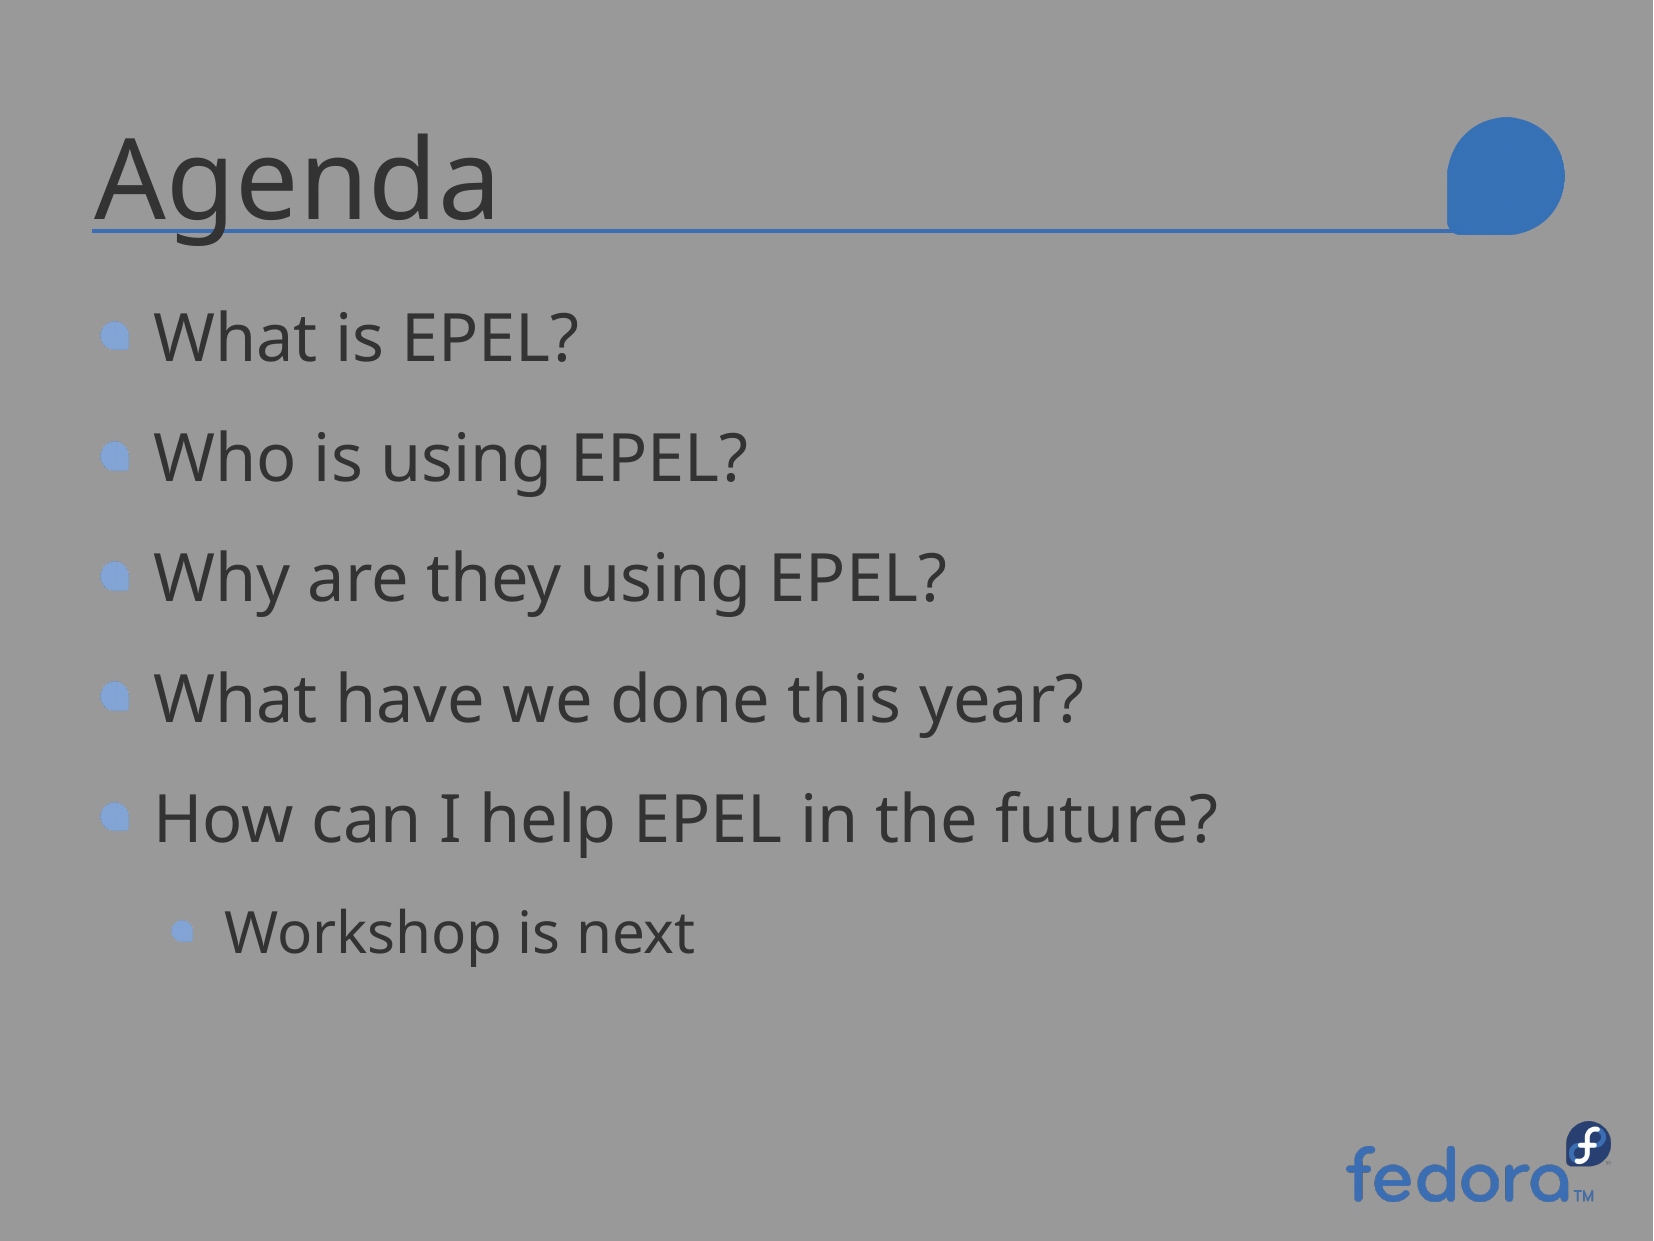

Agenda
# What is EPEL?
Who is using EPEL?
Why are they using EPEL?
What have we done this year?
How can I help EPEL in the future?
Workshop is next